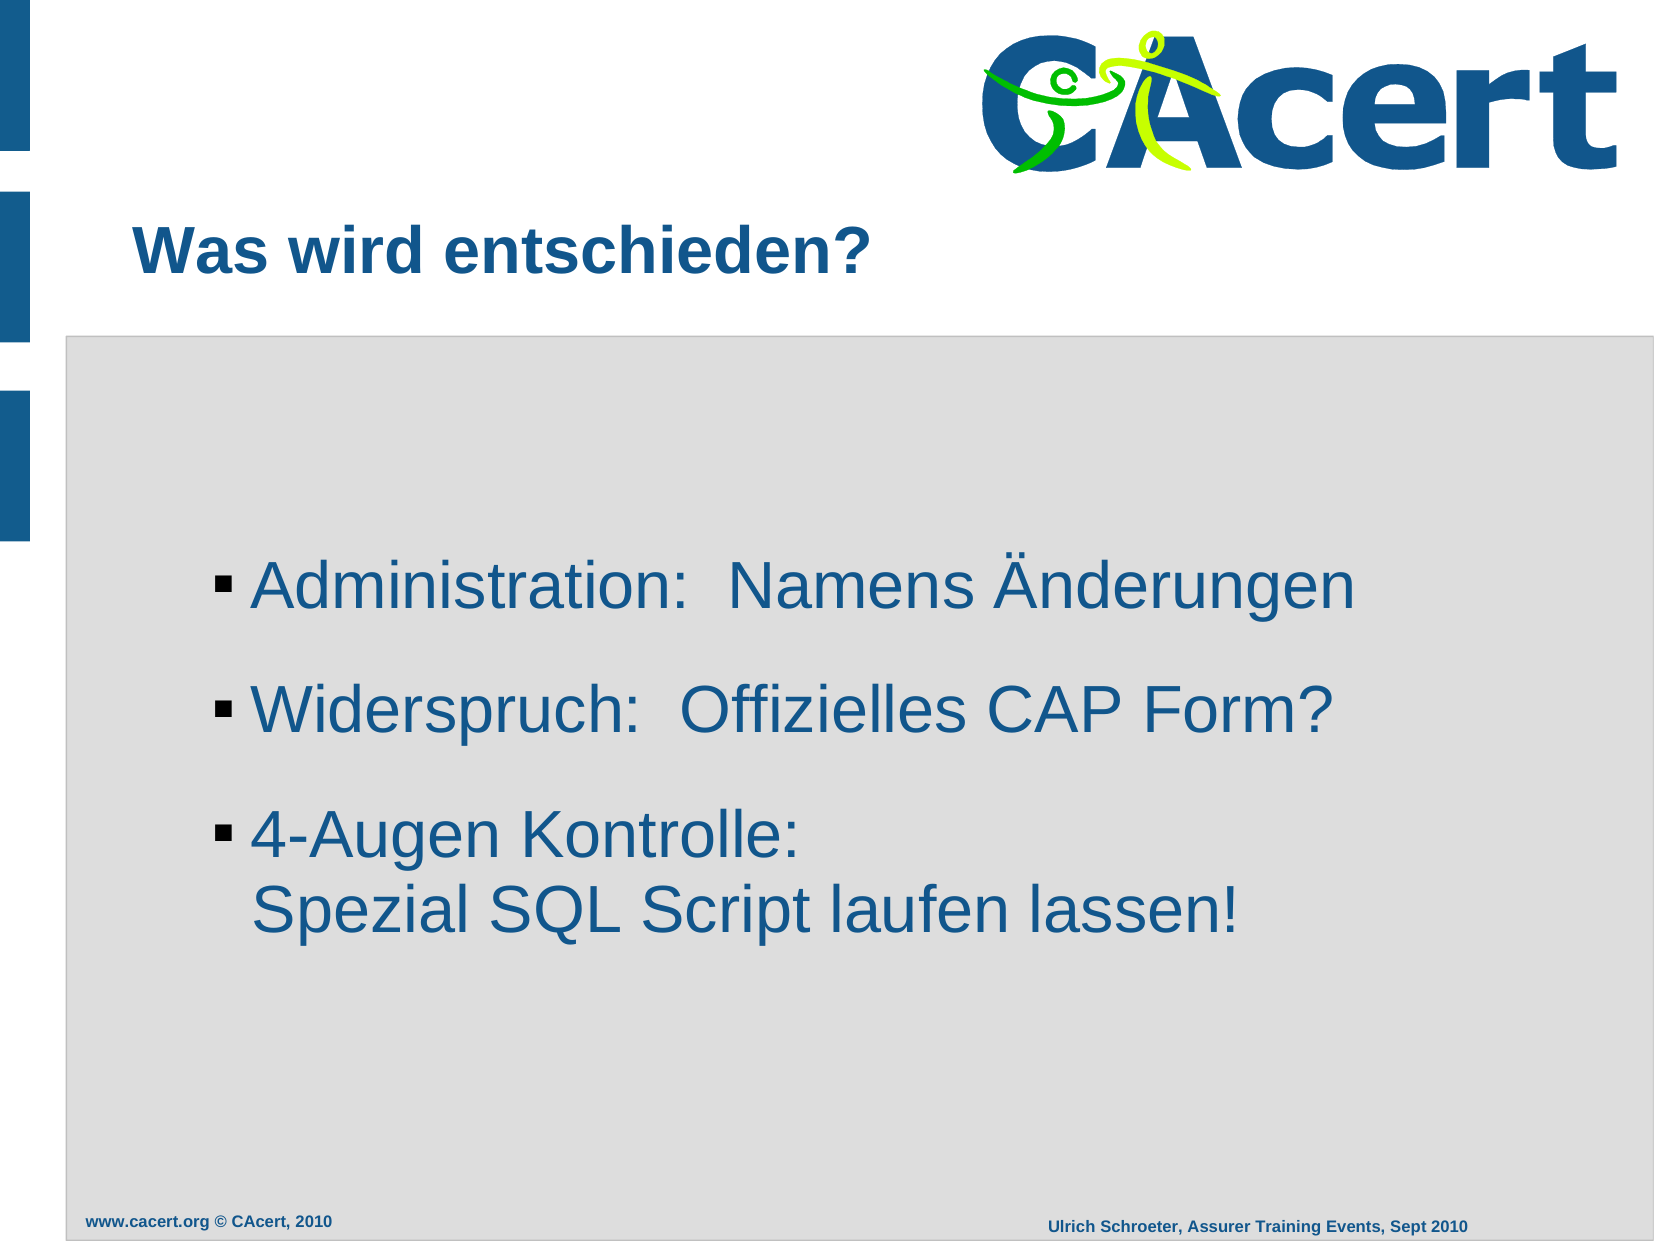

Was wird entschieden?
# Administration: Namens Änderungen
 Widerspruch: Offizielles CAP Form?
 4-Augen Kontrolle:
 Spezial SQL Script laufen lassen!